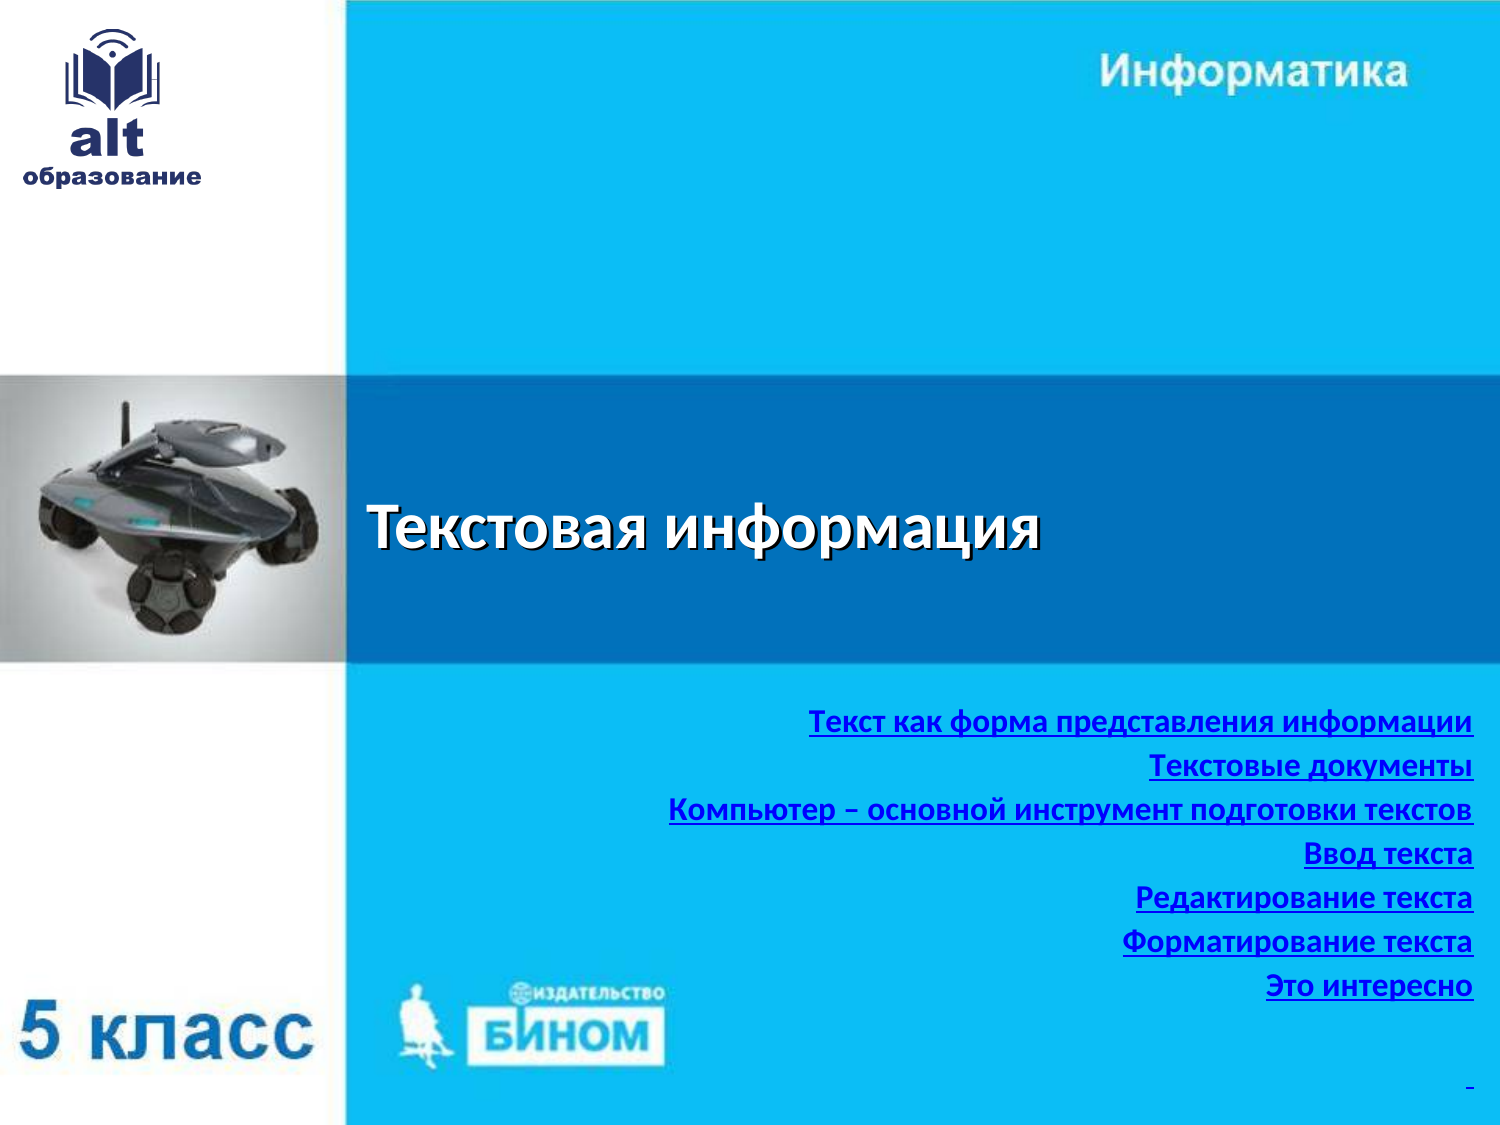

# Текстовая информация
Текст как форма представления информации
Текстовые документы
Компьютер – основной инструмент подготовки текстов
Ввод текста
Редактирование текста
Форматирование текста
Это интересно